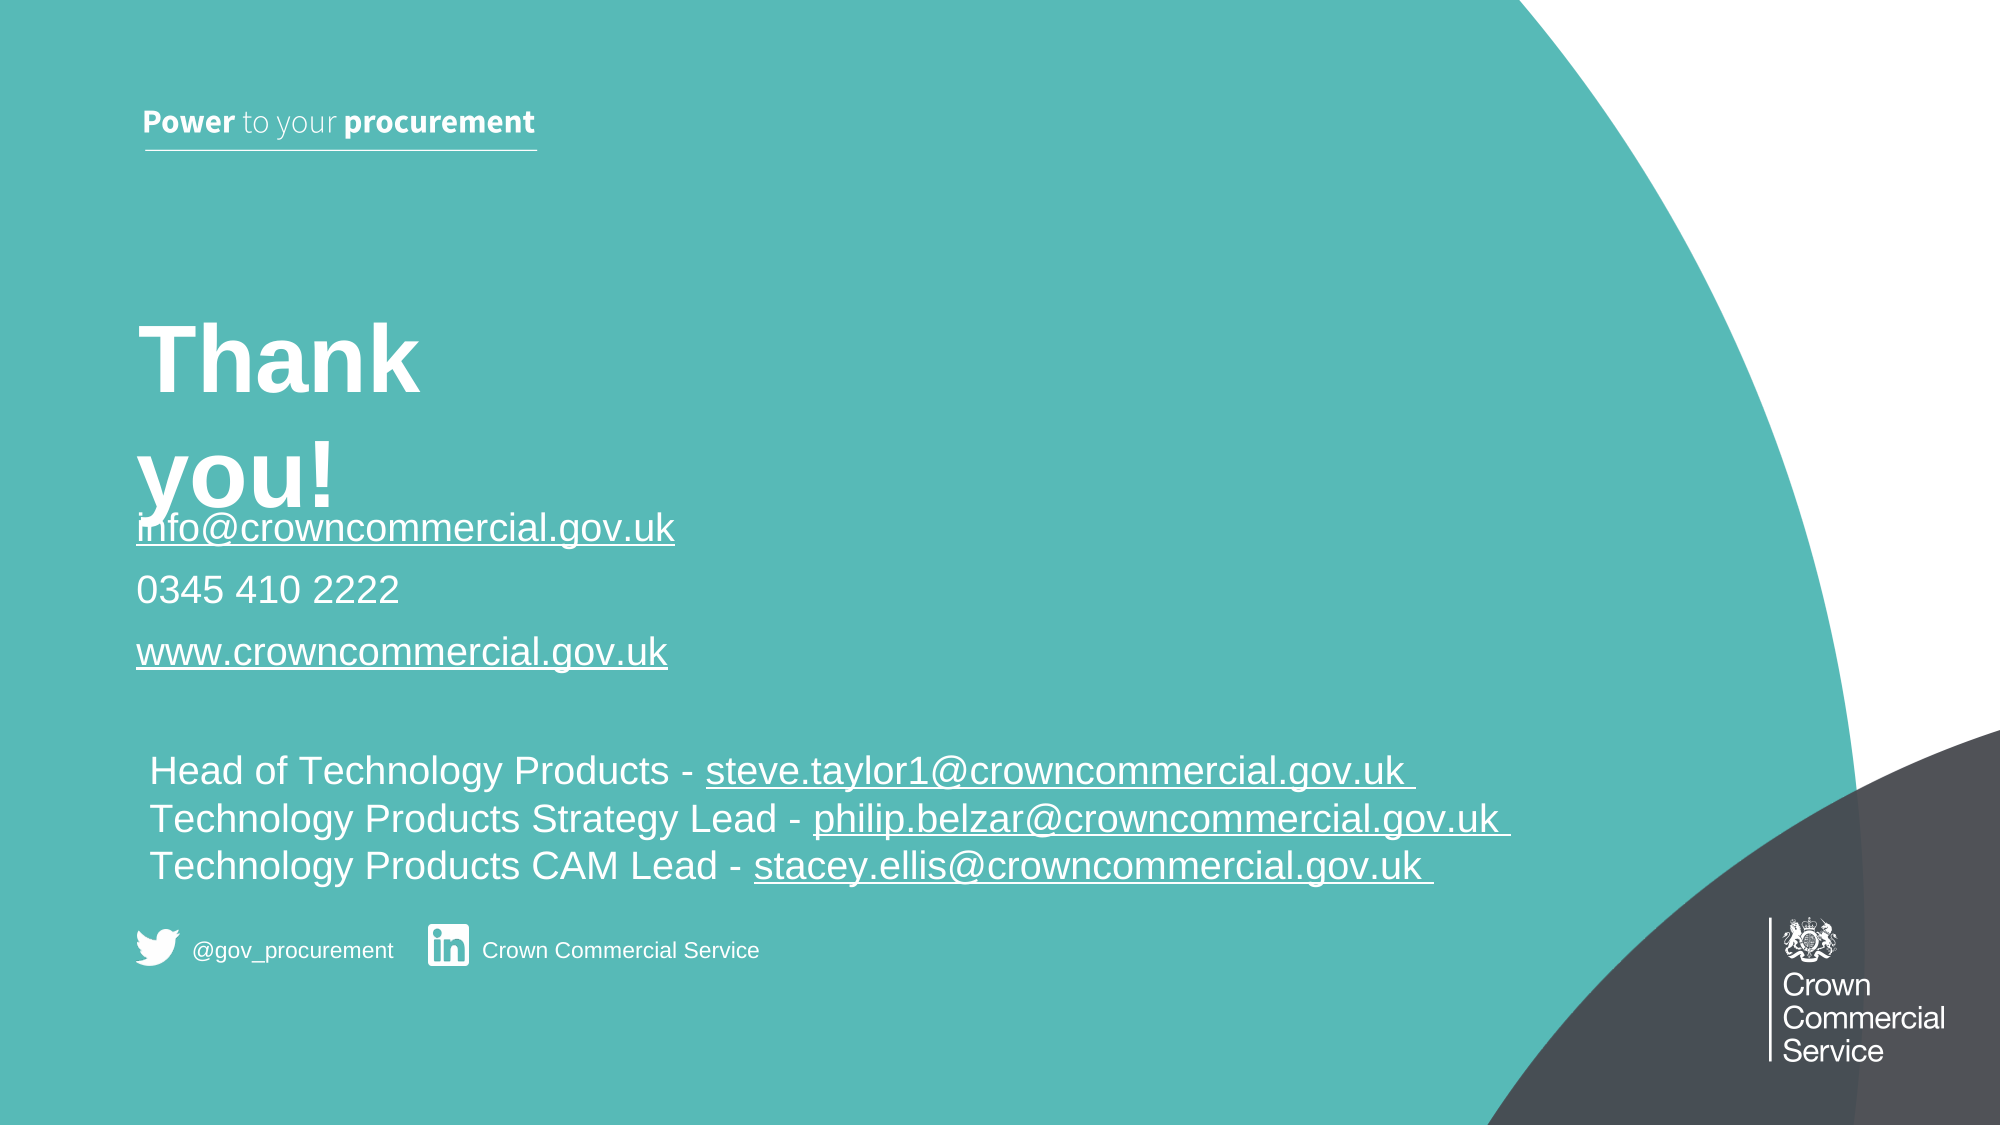

# Thank you!
info@crowncommercial.gov.uk
0345 410 2222
www.crowncommercial.gov.uk
Head of Technology Products - steve.taylor1@crowncommercial.gov.uk
Technology Products Strategy Lead - philip.belzar@crowncommercial.gov.uk
Technology Products CAM Lead - stacey.ellis@crowncommercial.gov.uk
@gov_procurement
Crown Commercial Service